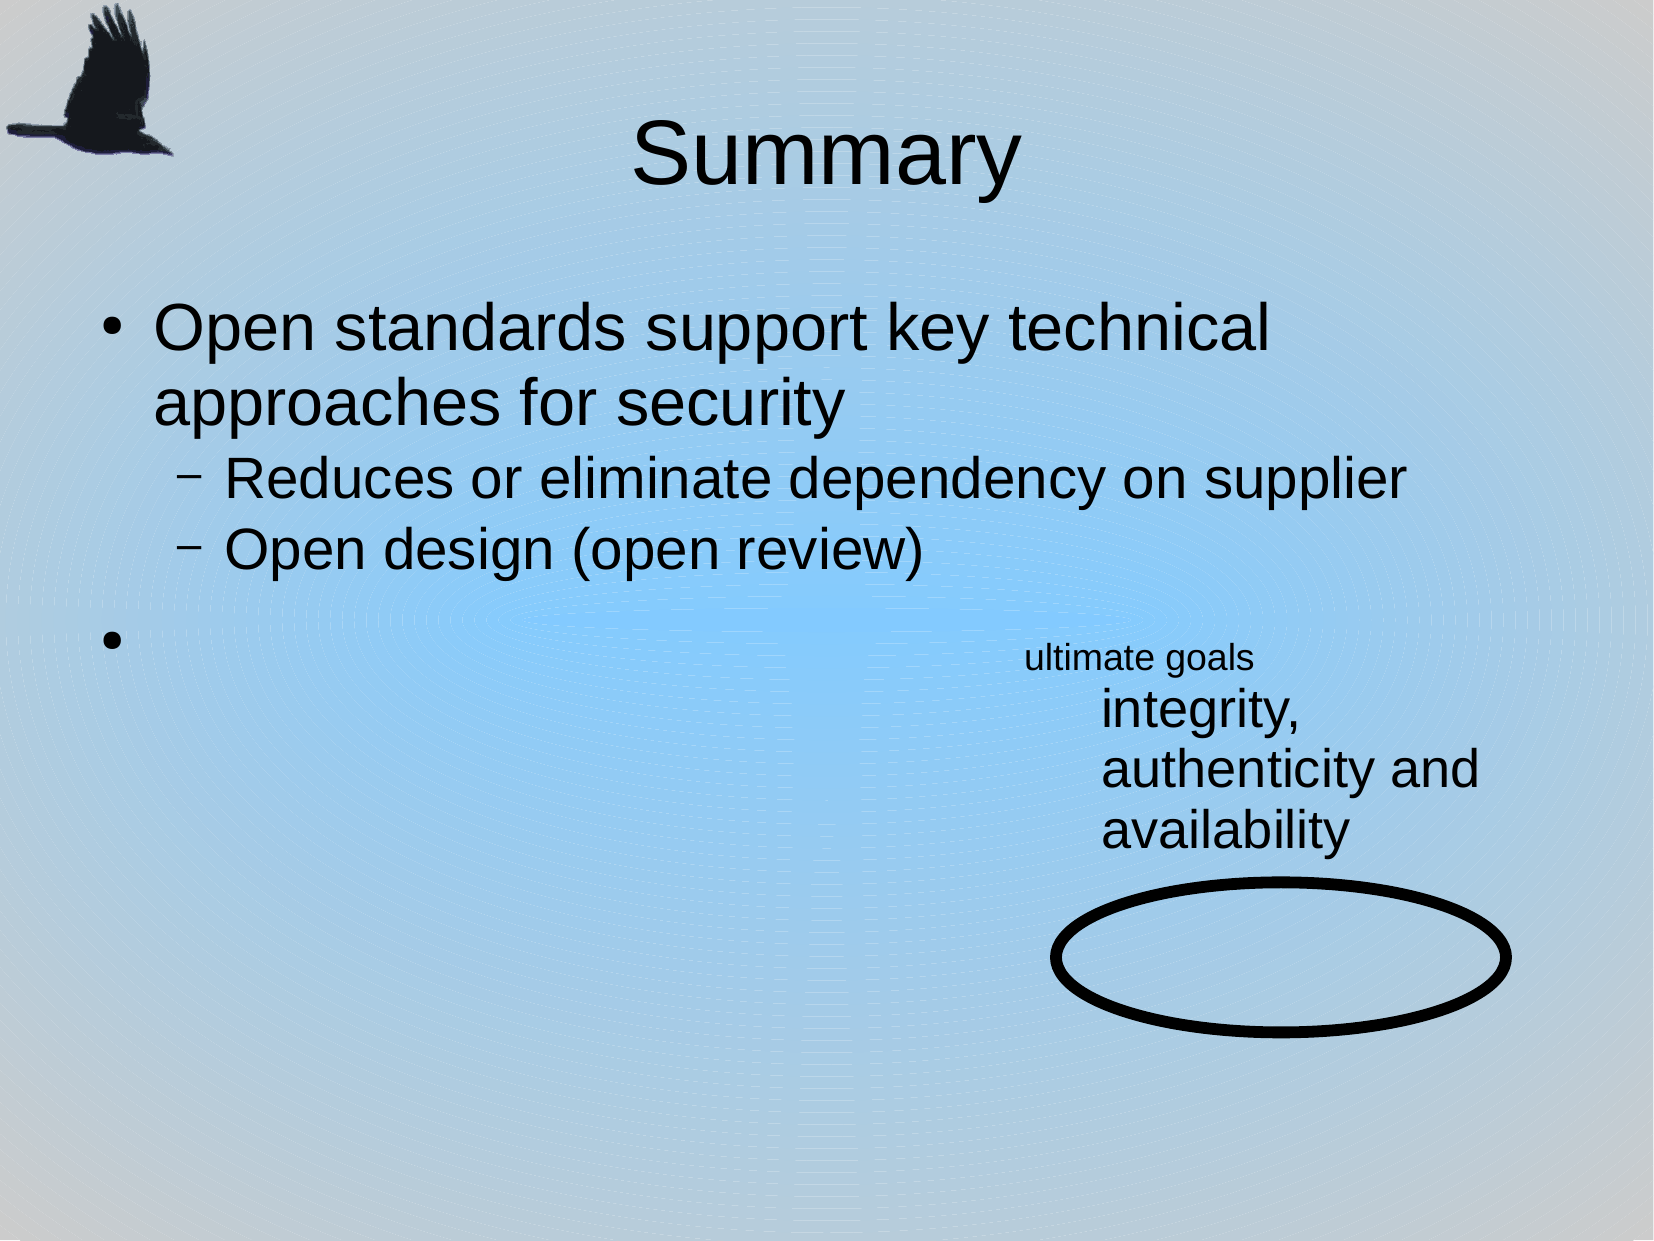

# Summary
Open standards support key technical approaches for security
Reduces or eliminate dependency on supplier
Open design (open review)
ultimate goals
integrity,
authenticity and
availability